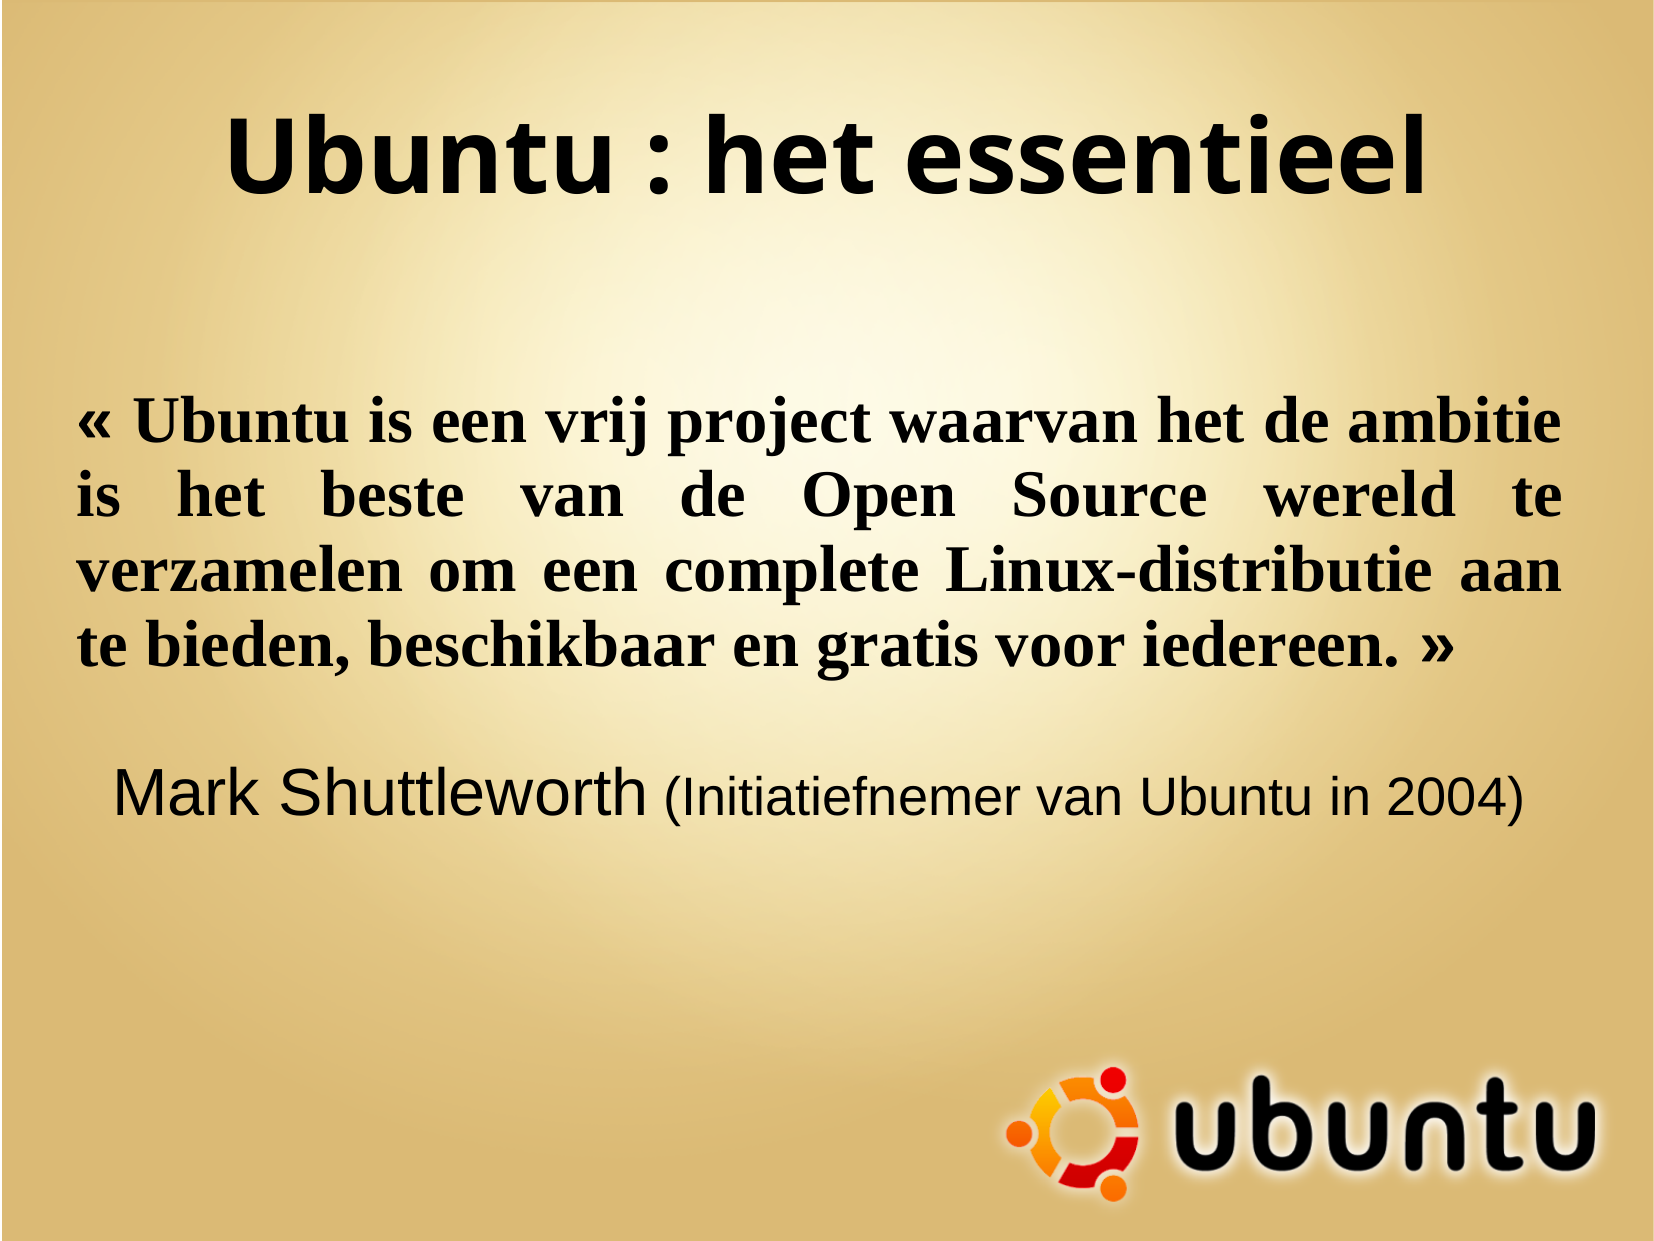

# Ubuntu : het essentieel
« Ubuntu is een vrij project waarvan het de ambitie is het beste van de Open Source wereld te verzamelen om een complete Linux-distributie aan te bieden, beschikbaar en gratis voor iedereen. »
Mark Shuttleworth (Initiatiefnemer van Ubuntu in 2004)